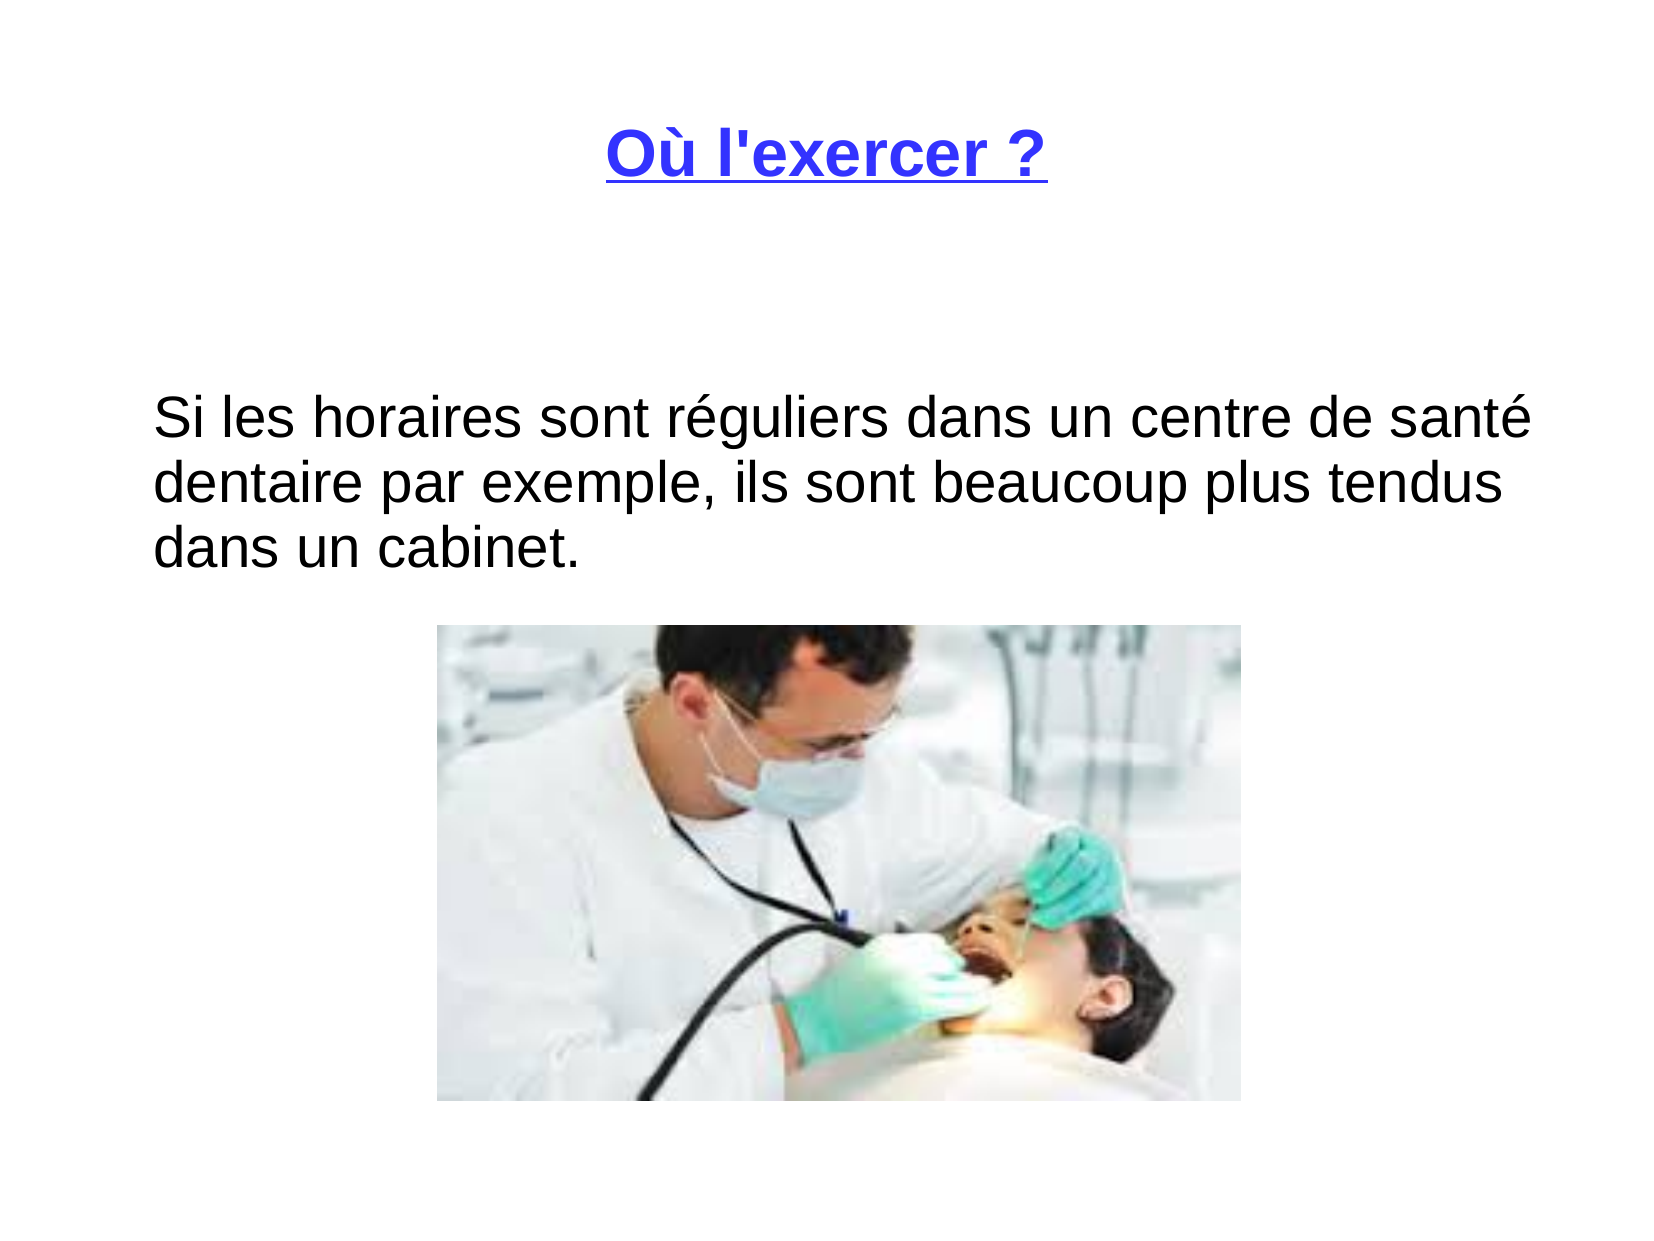

# Où l'exercer ?
Si les horaires sont réguliers dans un centre de santé dentaire par exemple, ils sont beaucoup plus tendus dans un cabinet.